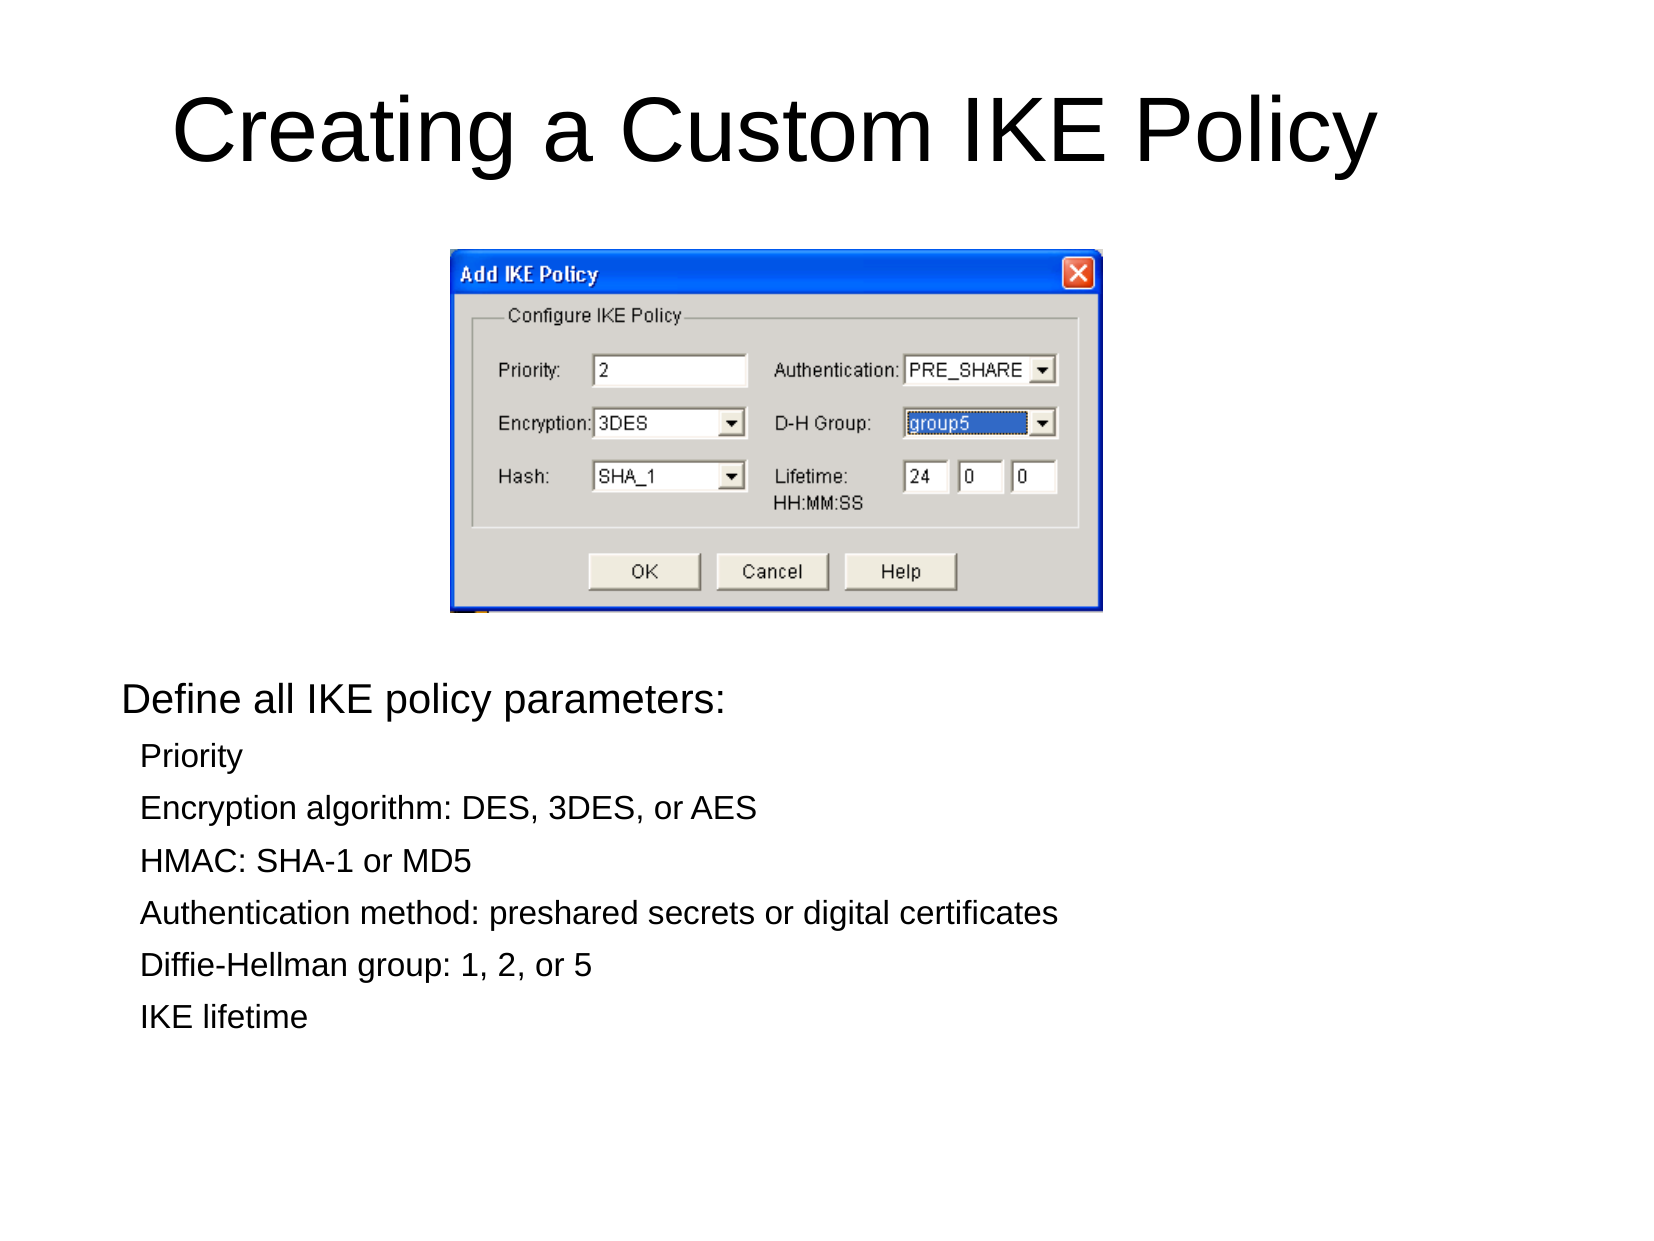

# Creating a Custom IKE Policy
Define all IKE policy parameters:
Priority
Encryption algorithm: DES, 3DES, or AES
HMAC: SHA-1 or MD5
Authentication method: preshared secrets or digital certificates
Diffie-Hellman group: 1, 2, or 5
IKE lifetime